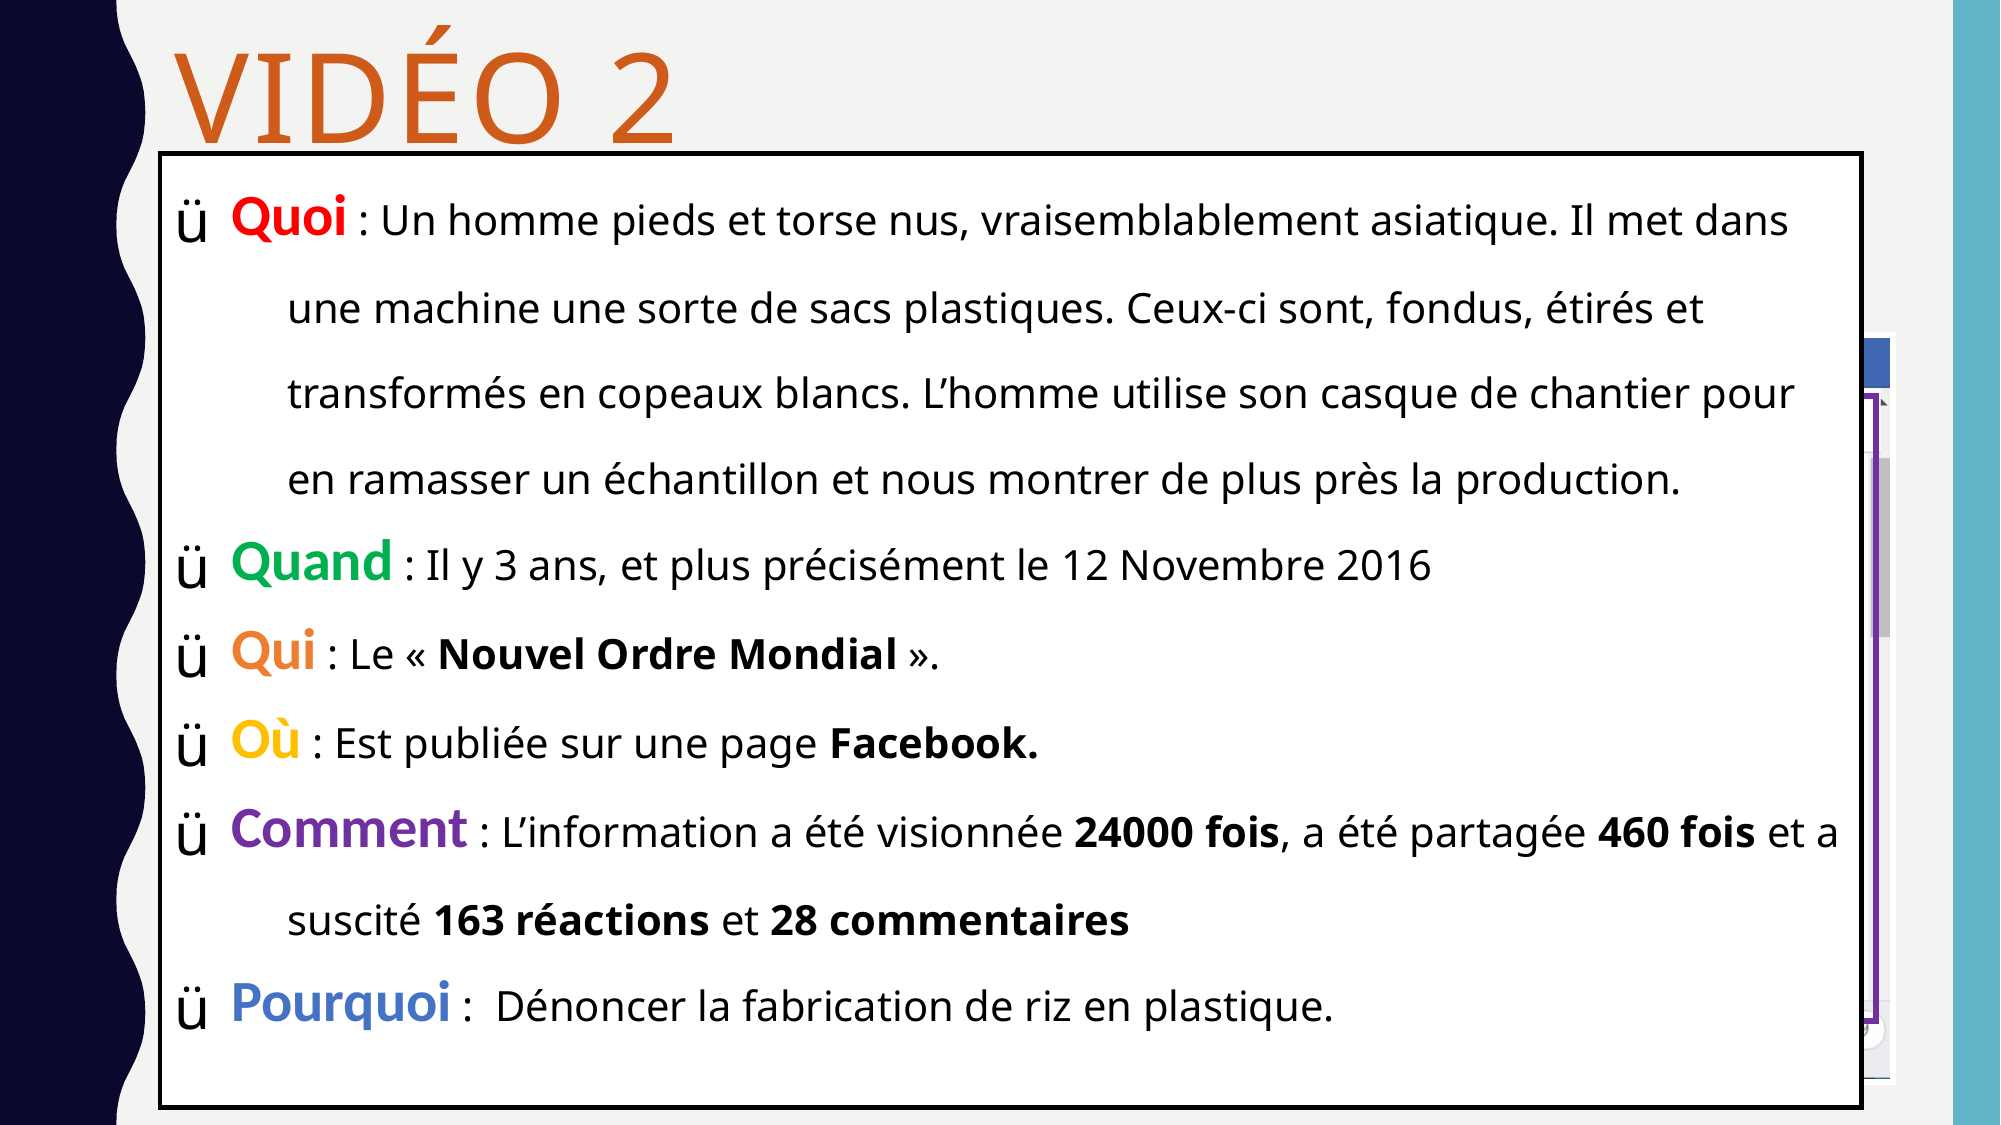

# Vidéo 2
Qui ?
Où ?
Comment ?
Pourquoi ?
Quoi : Un homme pieds et torse nus, vraisemblablement asiatique. Il met dans une machine une sorte de sacs plastiques. Ceux-ci sont, fondus, étirés et transformés en copeaux blancs. L’homme utilise son casque de chantier pour en ramasser un échantillon et nous montrer de plus près la production.
Quand : Il y 3 ans, et plus précisément le 12 Novembre 2016
Qui : Le « Nouvel Ordre Mondial ».
Où : Est publiée sur une page Facebook.
Comment : L’information a été visionnée 24000 fois, a été partagée 460 fois et a suscité 163 réactions et 28 commentaires
Pourquoi : Dénoncer la fabrication de riz en plastique.
Quoi ?
Quand ?